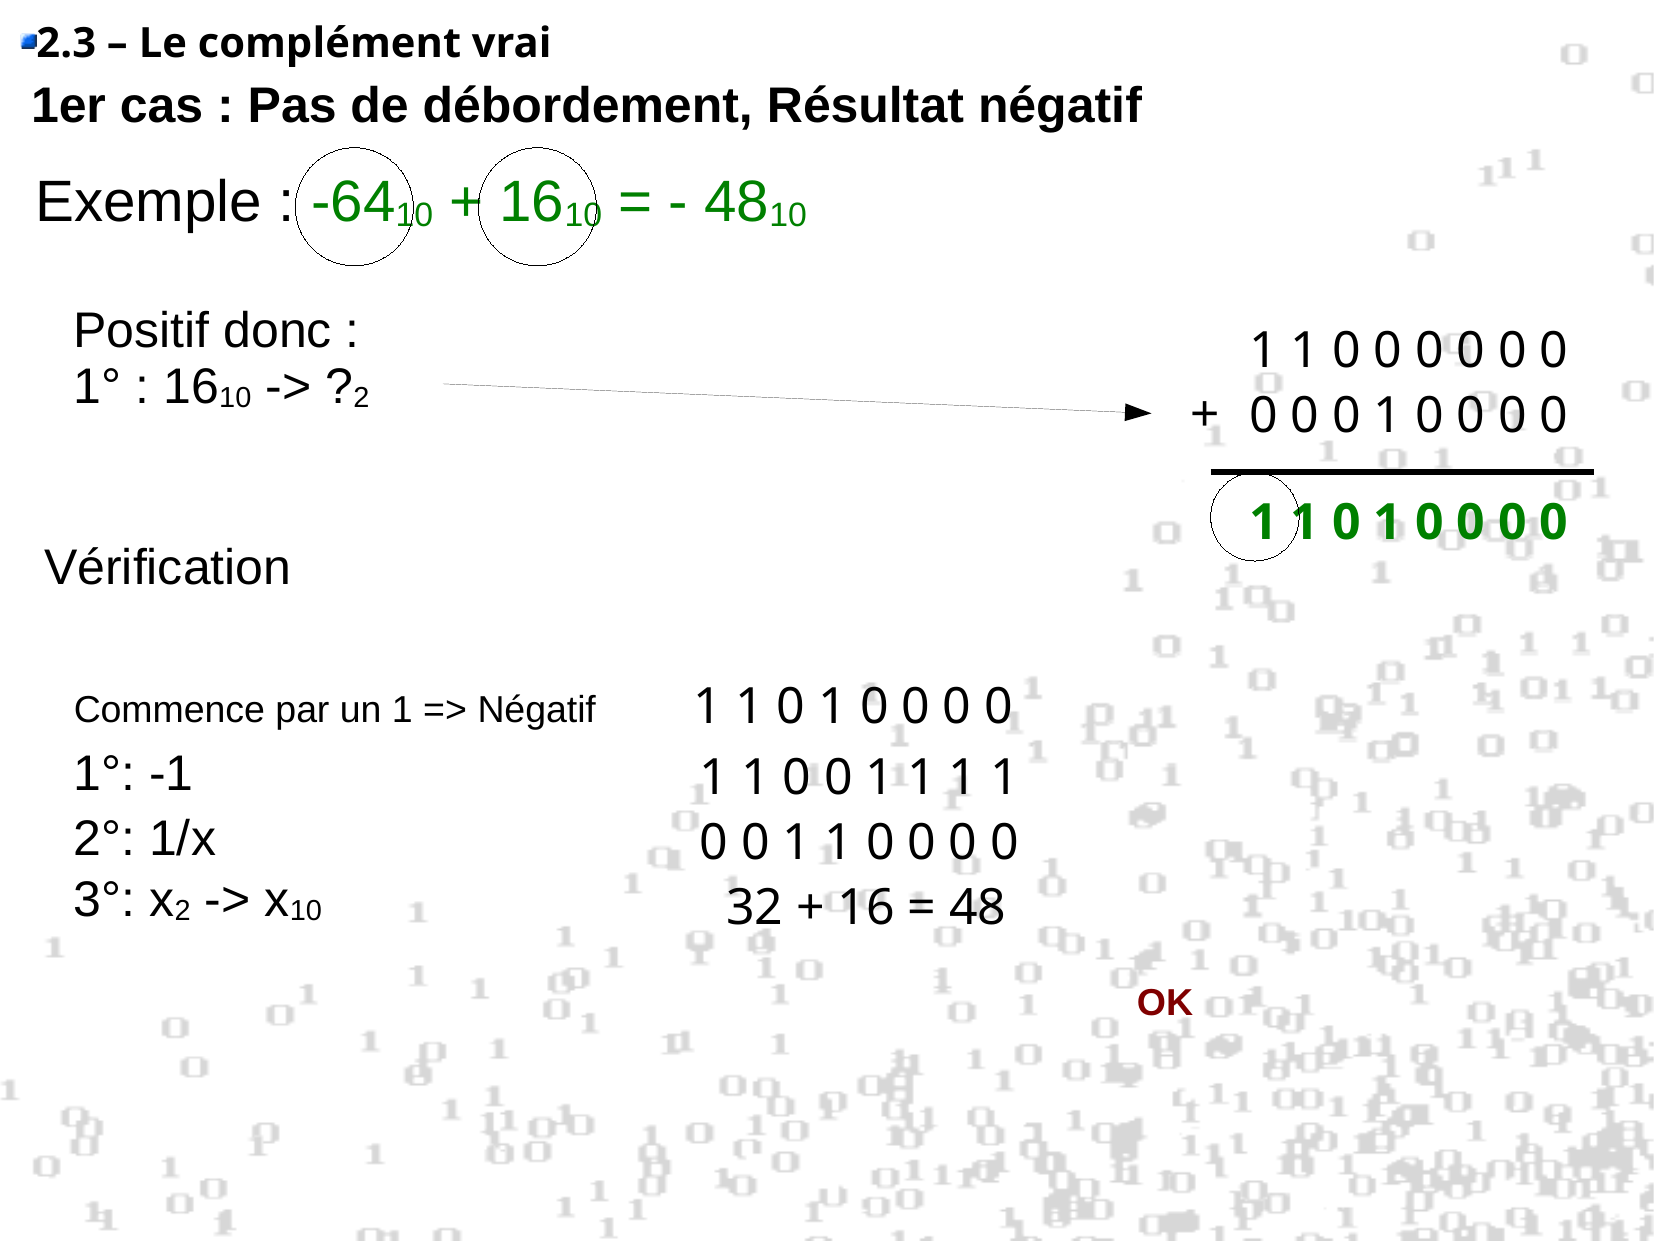

2.3 – Le complément vrai
1er cas : Pas de débordement, Résultat négatif
Exemple : -6410 + 1610 = - 4810
Positif donc :
1° : 1610 -> ?2
1 1 0 0 0 0 0 0
Négatif, donc :
1° : |-64|10 -> ?2
0 0 0 1 0 0 0 0
+
0 1 0 0 0 0 0 0
1 0 1 1 1 1 1 1
2° : 1/x
1 1 0 1 0 0 0 0
Vérification
1 1 0 0 0 0 0 0
3° : +1
1 1 0 1 0 0 0 0
Commence par un 1 => Négatif
1 1 0 0 1 1 1 1
1°: -1
0 0 1 1 0 0 0 0
2°: 1/x
 32 + 16 = 48
3°: x2 -> x10
OK